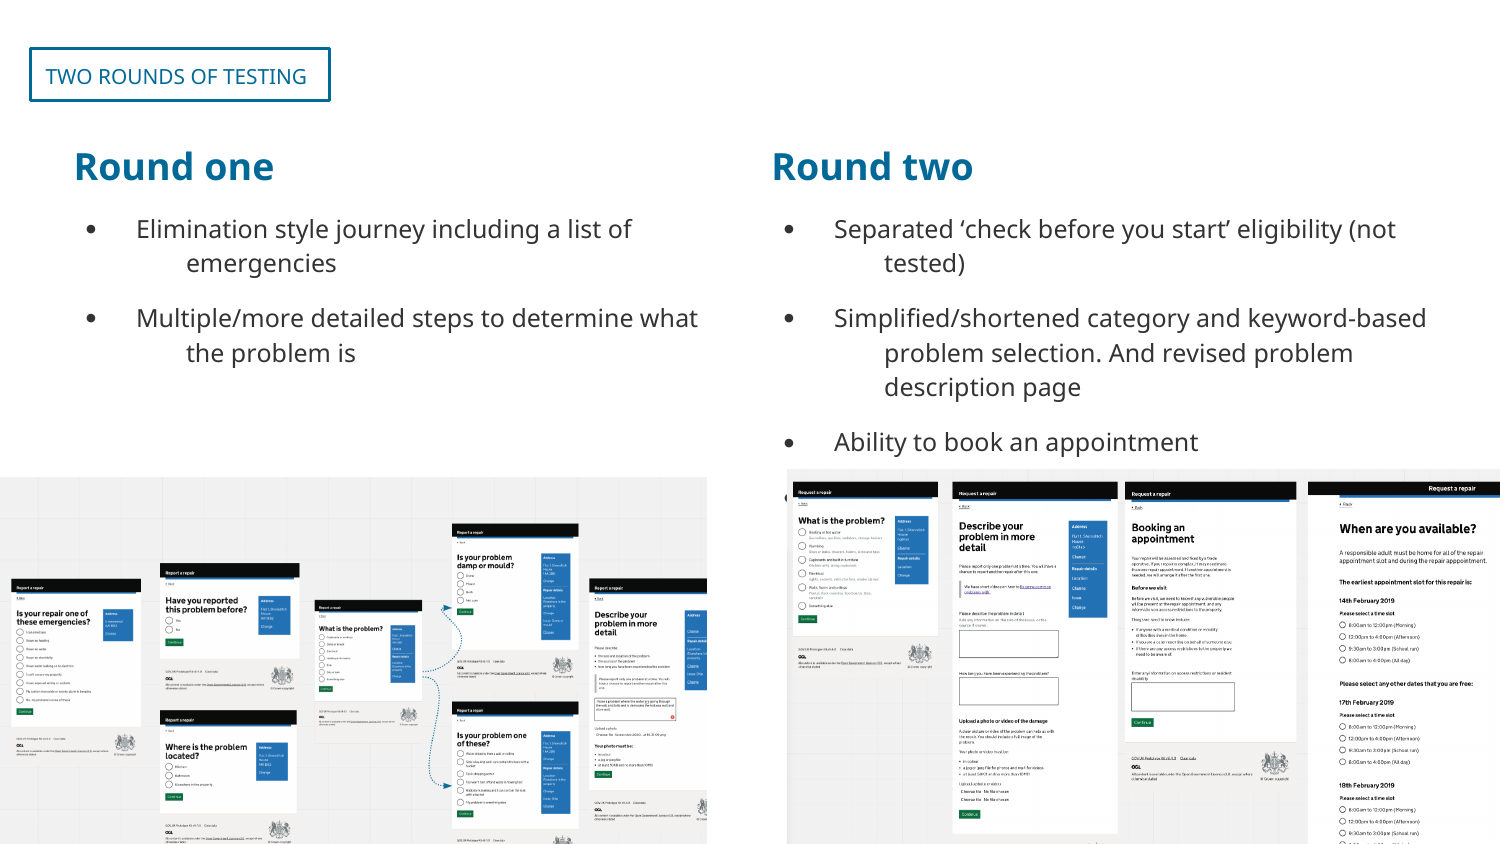

TWO ROUNDS OF TESTING
Round one
Elimination style journey including a list of emergencies
Multiple/more detailed steps to determine what the problem is
Round two
Separated ‘check before you start’ eligibility (not tested)
Simplified/shortened category and keyword-based problem selection. And revised problem description page
Ability to book an appointment
Confirmation template (tested)